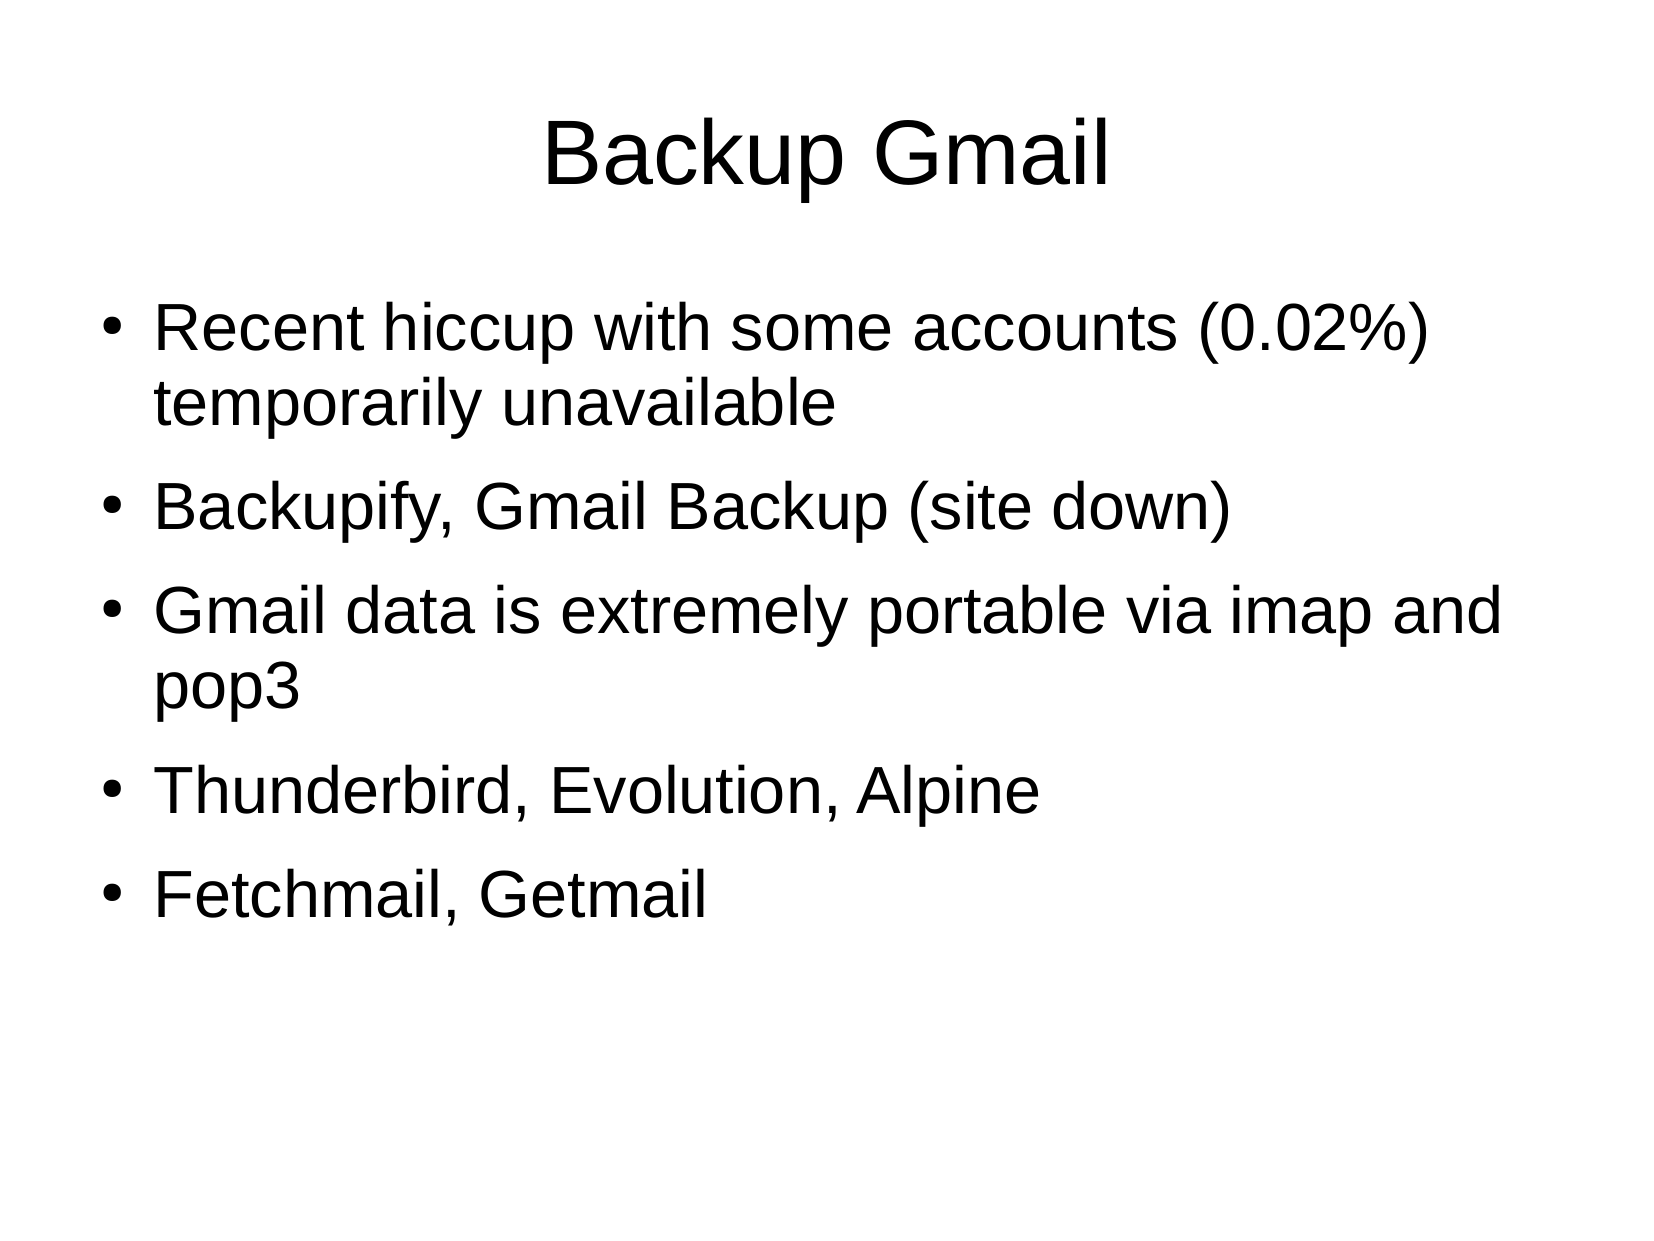

# Backup Gmail
Recent hiccup with some accounts (0.02%) temporarily unavailable
Backupify, Gmail Backup (site down)
Gmail data is extremely portable via imap and pop3
Thunderbird, Evolution, Alpine
Fetchmail, Getmail